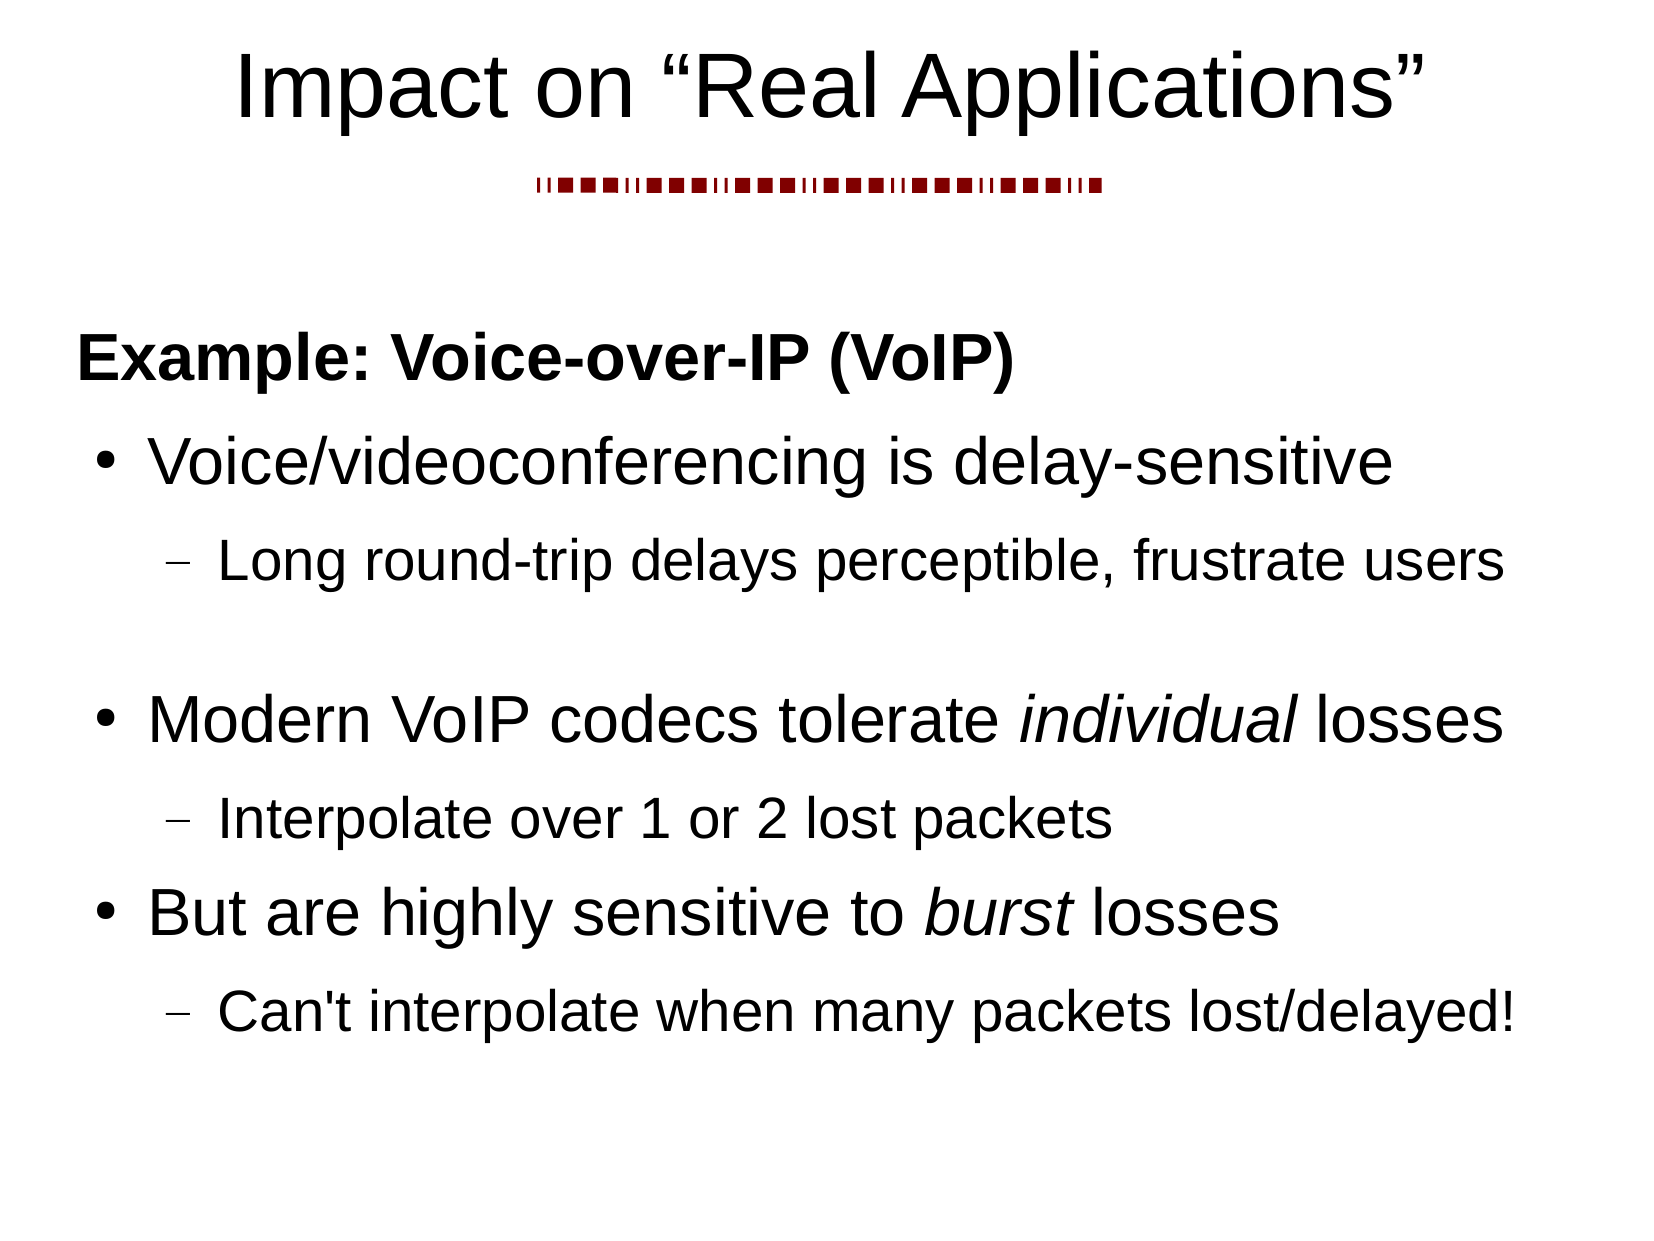

# Impact on “Real Applications”
Example: Voice-over-IP (VoIP)
Voice/videoconferencing is delay-sensitive
Long round-trip delays perceptible, frustrate users
Modern VoIP codecs tolerate individual losses
Interpolate over 1 or 2 lost packets
But are highly sensitive to burst losses
Can't interpolate when many packets lost/delayed!